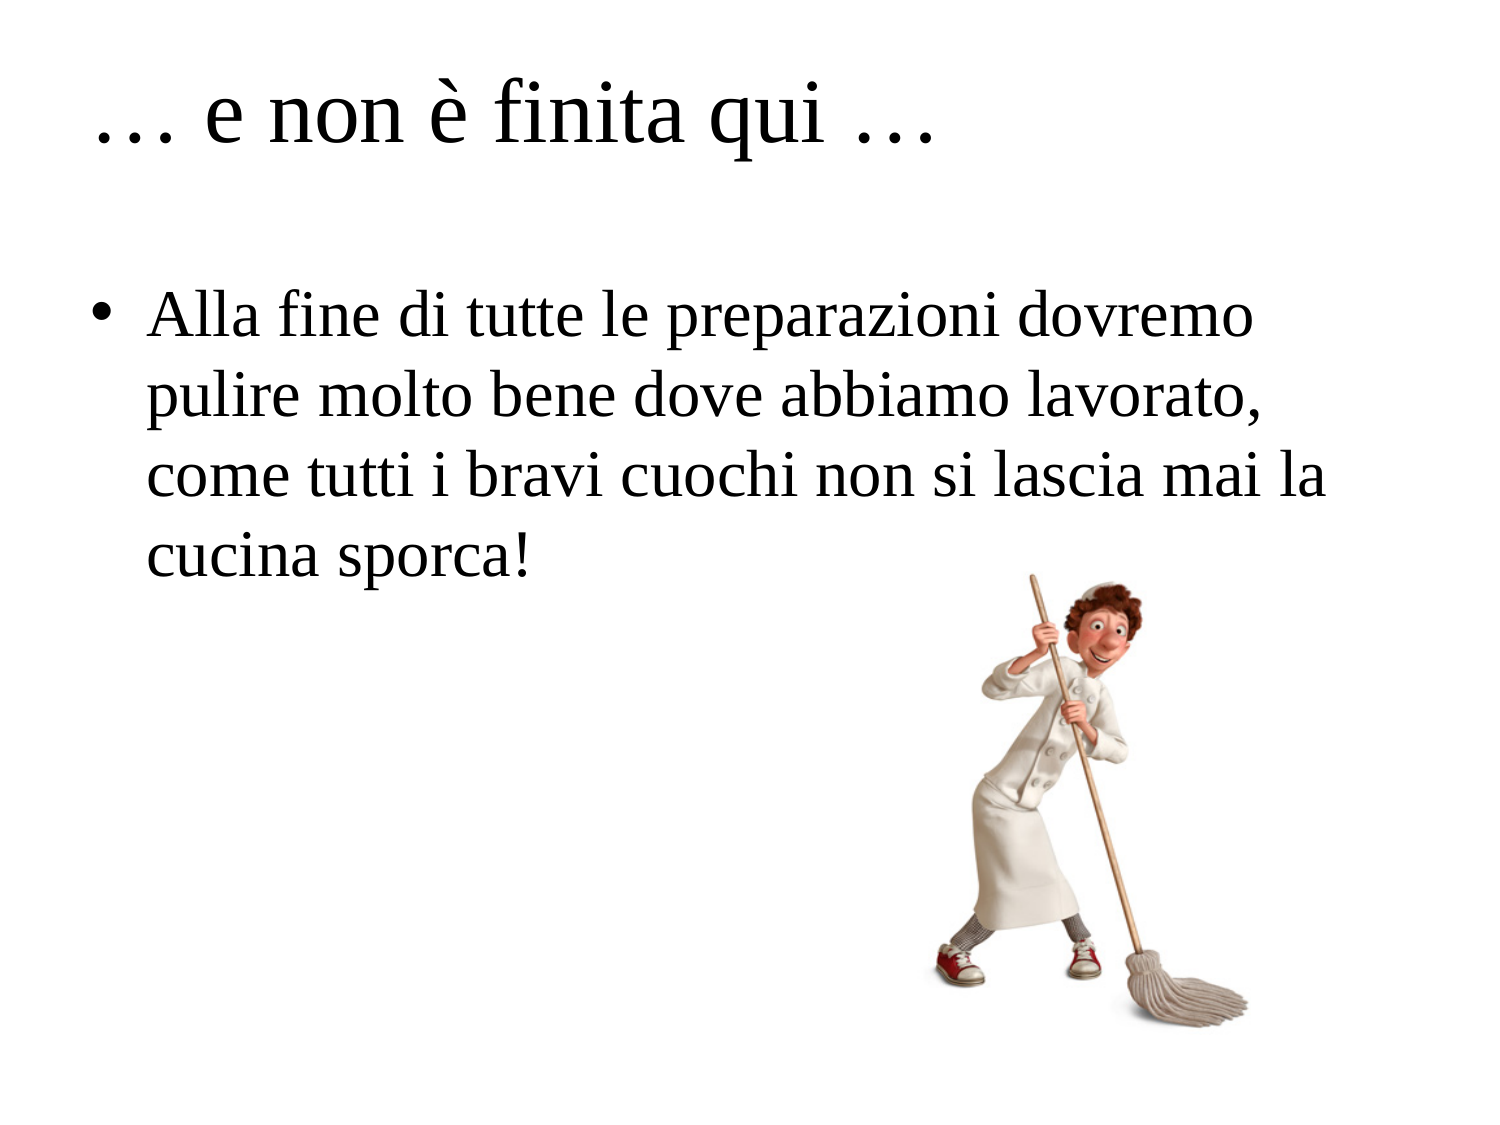

… e non è finita qui …
Alla fine di tutte le preparazioni dovremo pulire molto bene dove abbiamo lavorato, come tutti i bravi cuochi non si lascia mai la cucina sporca!